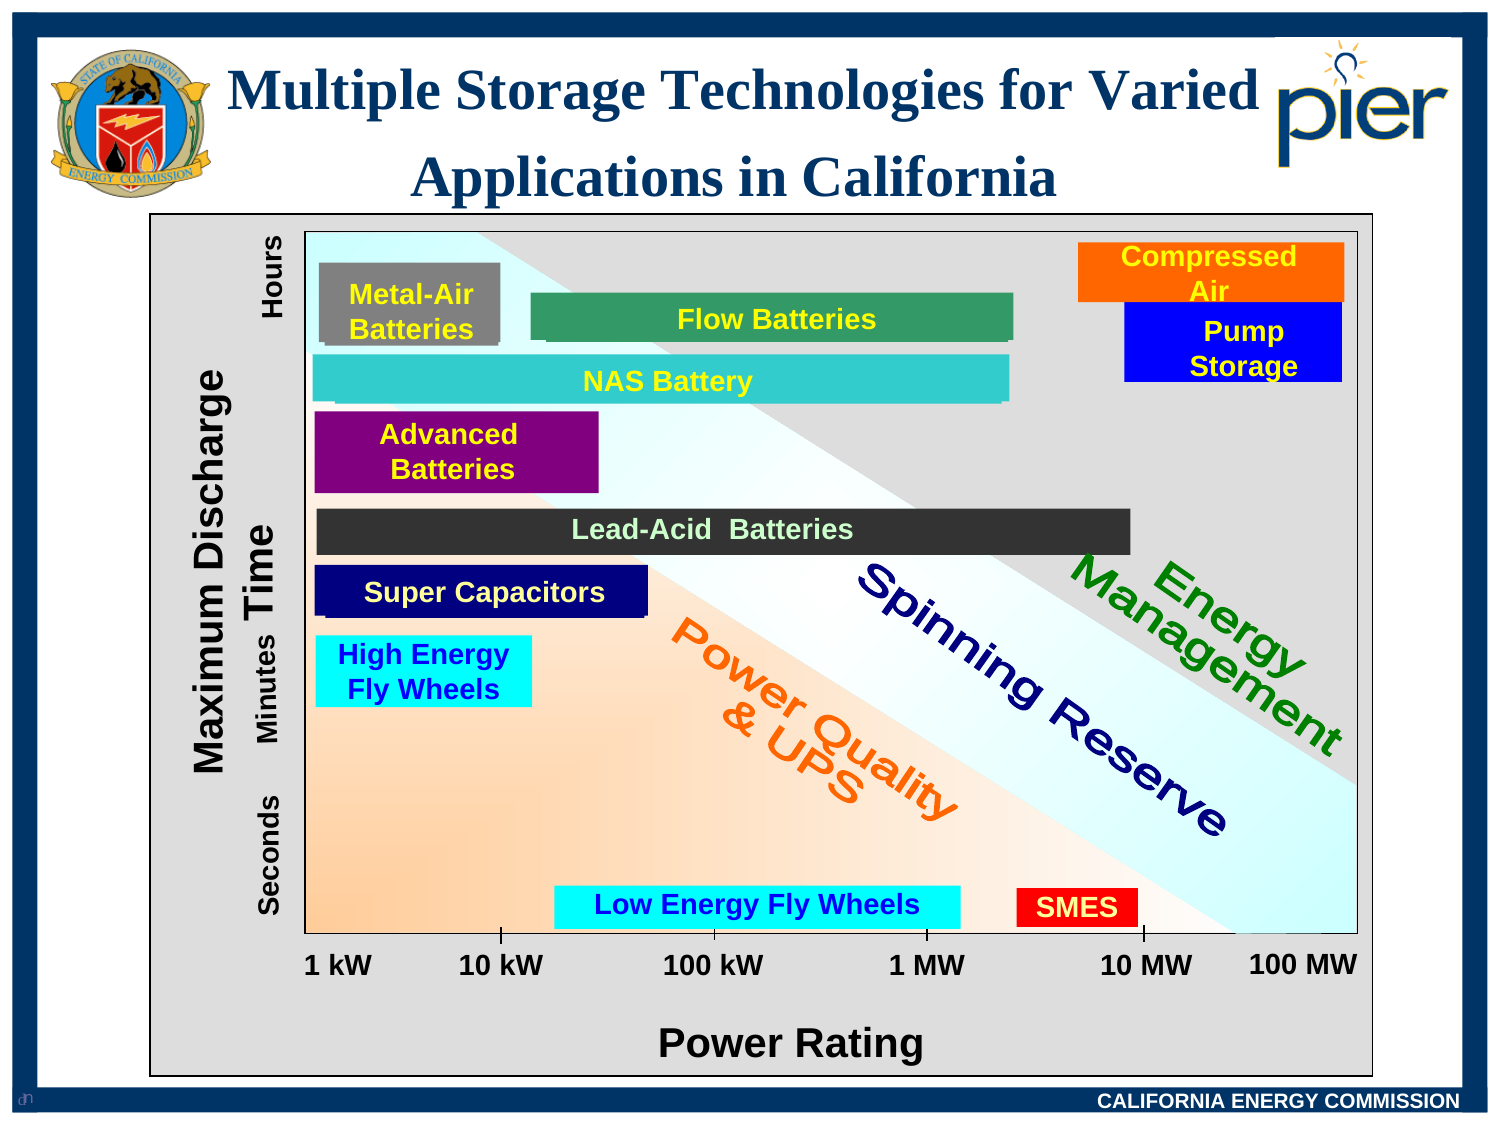

# Multiple Storage Technologies for Varied Applications in California
Compressed
Air
Hours
Metal-Air Batteries
Pump
Storage
Flow Batteries
Maximum Discharge Time
NAS Battery
Advanced Batteries
Lead-Acid Batteries
Super Capacitors
Energy
Management
Minutes
High Energy Fly Wheels
Spinning Reserve
Power Quality
& UPS
Seconds
Low Energy Fly Wheels
SMES
100 MW
10 kW
100 kW
1 MW
10 MW
1 kW
Power Rating